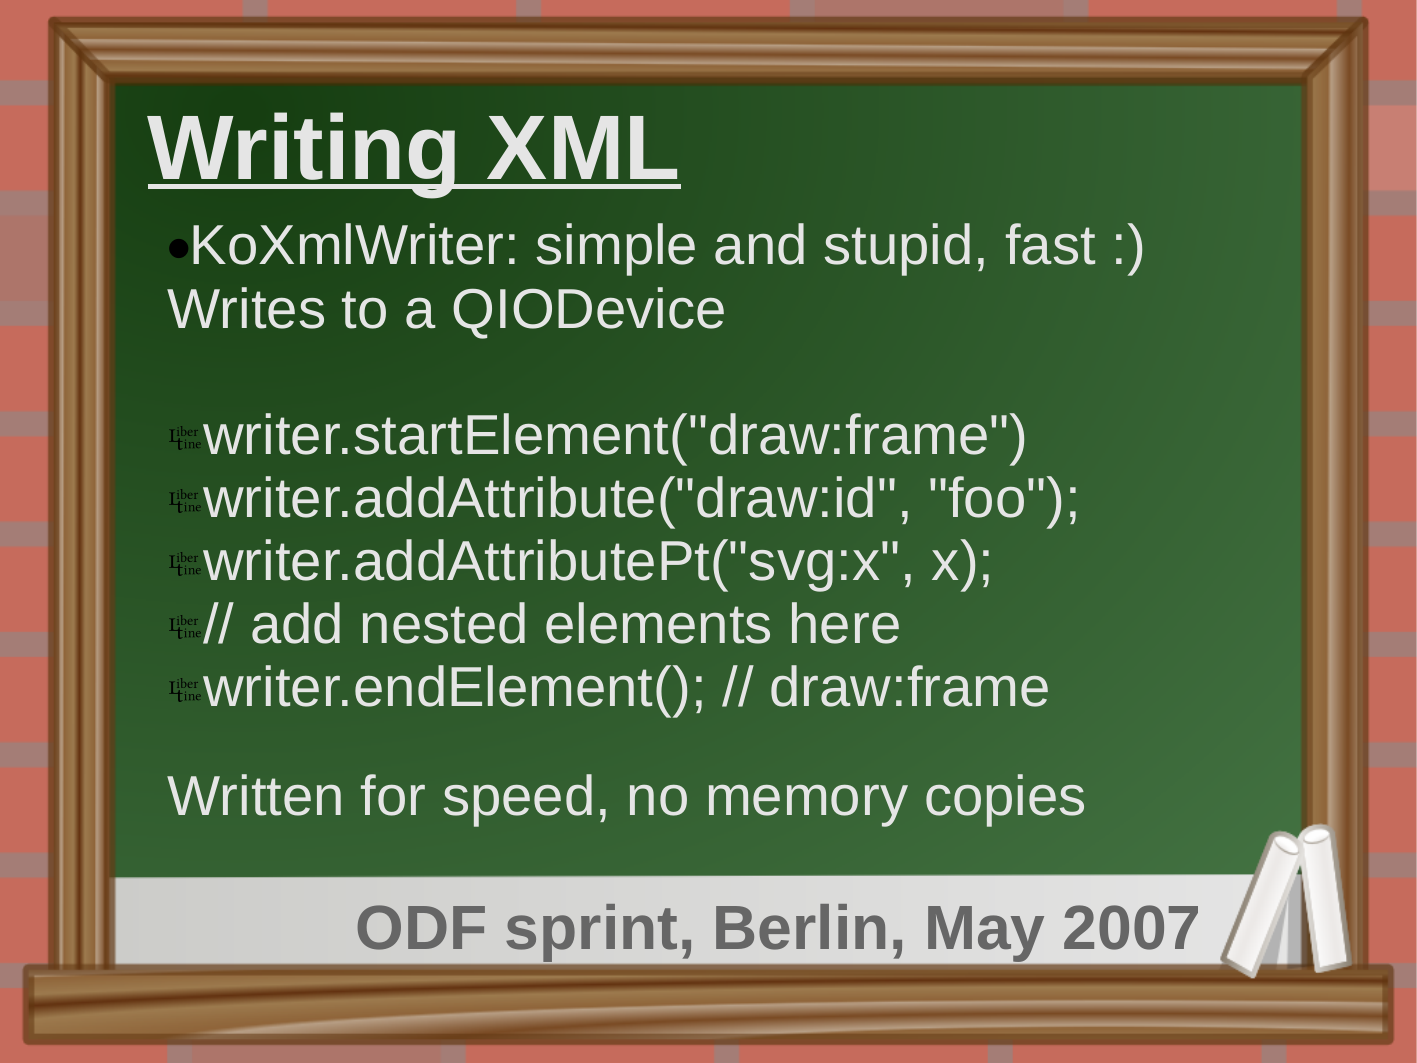

Writing XML
KoXmlWriter: simple and stupid, fast :)
Writes to a QIODevice
writer.startElement("draw:frame")
writer.addAttribute("draw:id", "foo");
writer.addAttributePt("svg:x", x);
// add nested elements here
writer.endElement(); // draw:frame
Written for speed, no memory copies